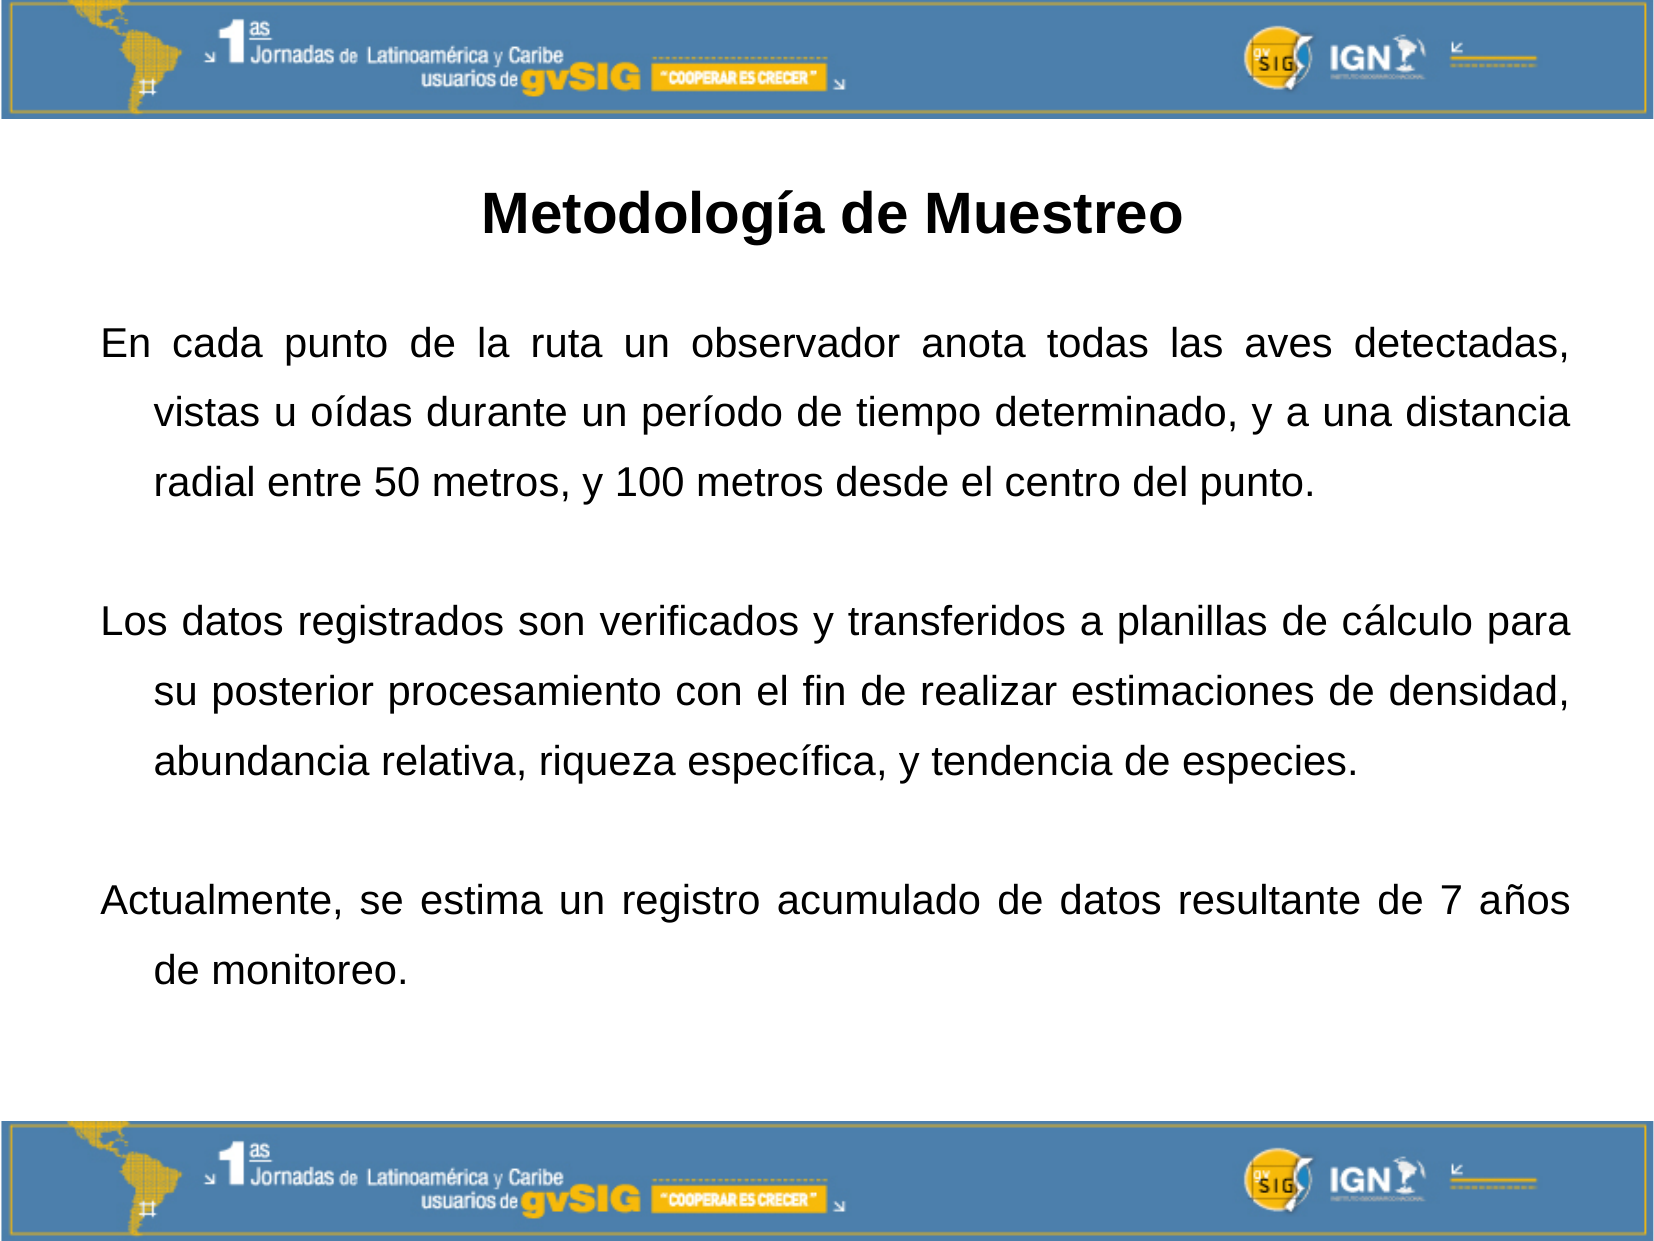

Metodología de Muestreo
# En cada punto de la ruta un observador anota todas las aves detectadas, vistas u oídas durante un período de tiempo determinado, y a una distancia radial entre 50 metros, y 100 metros desde el centro del punto.
Los datos registrados son verificados y transferidos a planillas de cálculo para su posterior procesamiento con el fin de realizar estimaciones de densidad, abundancia relativa, riqueza específica, y tendencia de especies.
Actualmente, se estima un registro acumulado de datos resultante de 7 años de monitoreo.